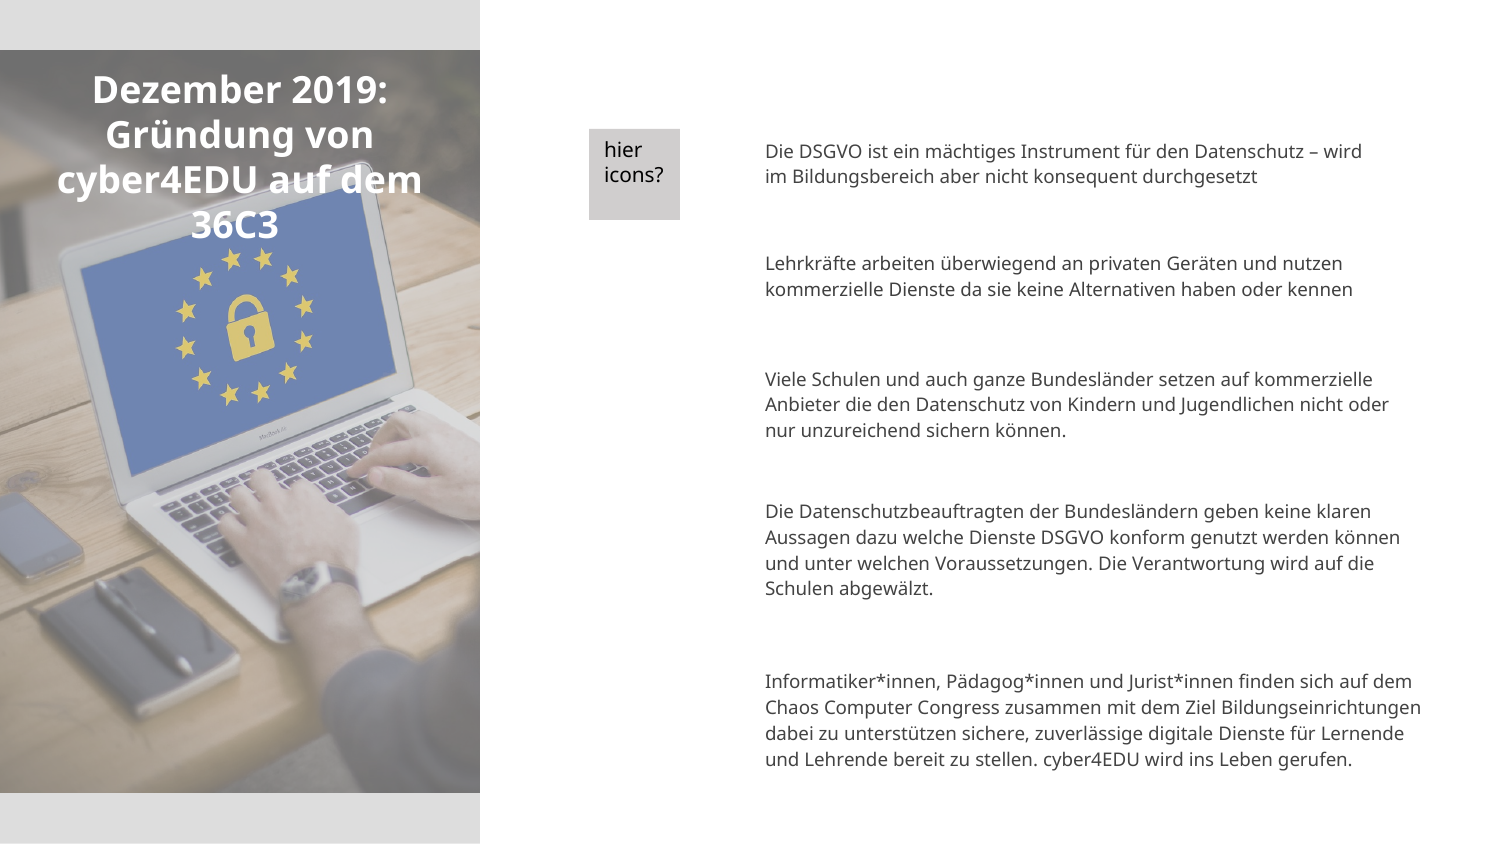

Dezember 2019: Gründung von cyber4EDU auf dem 36C3
Die DSGVO ist ein mächtiges Instrument für den Datenschutz – wird im Bildungsbereich aber nicht konsequent durchgesetzt
hier icons?
Lehrkräfte arbeiten überwiegend an privaten Geräten und nutzen kommerzielle Dienste da sie keine Alternativen haben oder kennen
Viele Schulen und auch ganze Bundesländer setzen auf kommerzielle Anbieter die den Datenschutz von Kindern und Jugendlichen nicht oder nur unzureichend sichern können.
Die Datenschutzbeauftragten der Bundesländern geben keine klaren Aussagen dazu welche Dienste DSGVO konform genutzt werden können und unter welchen Voraussetzungen. Die Verantwortung wird auf die Schulen abgewälzt.
Informatiker*innen, Pädagog*innen und Jurist*innen finden sich auf dem Chaos Computer Congress zusammen mit dem Ziel Bildungseinrichtungen dabei zu unterstützen sichere, zuverlässige digitale Dienste für Lernende und Lehrende bereit zu stellen. cyber4EDU wird ins Leben gerufen.